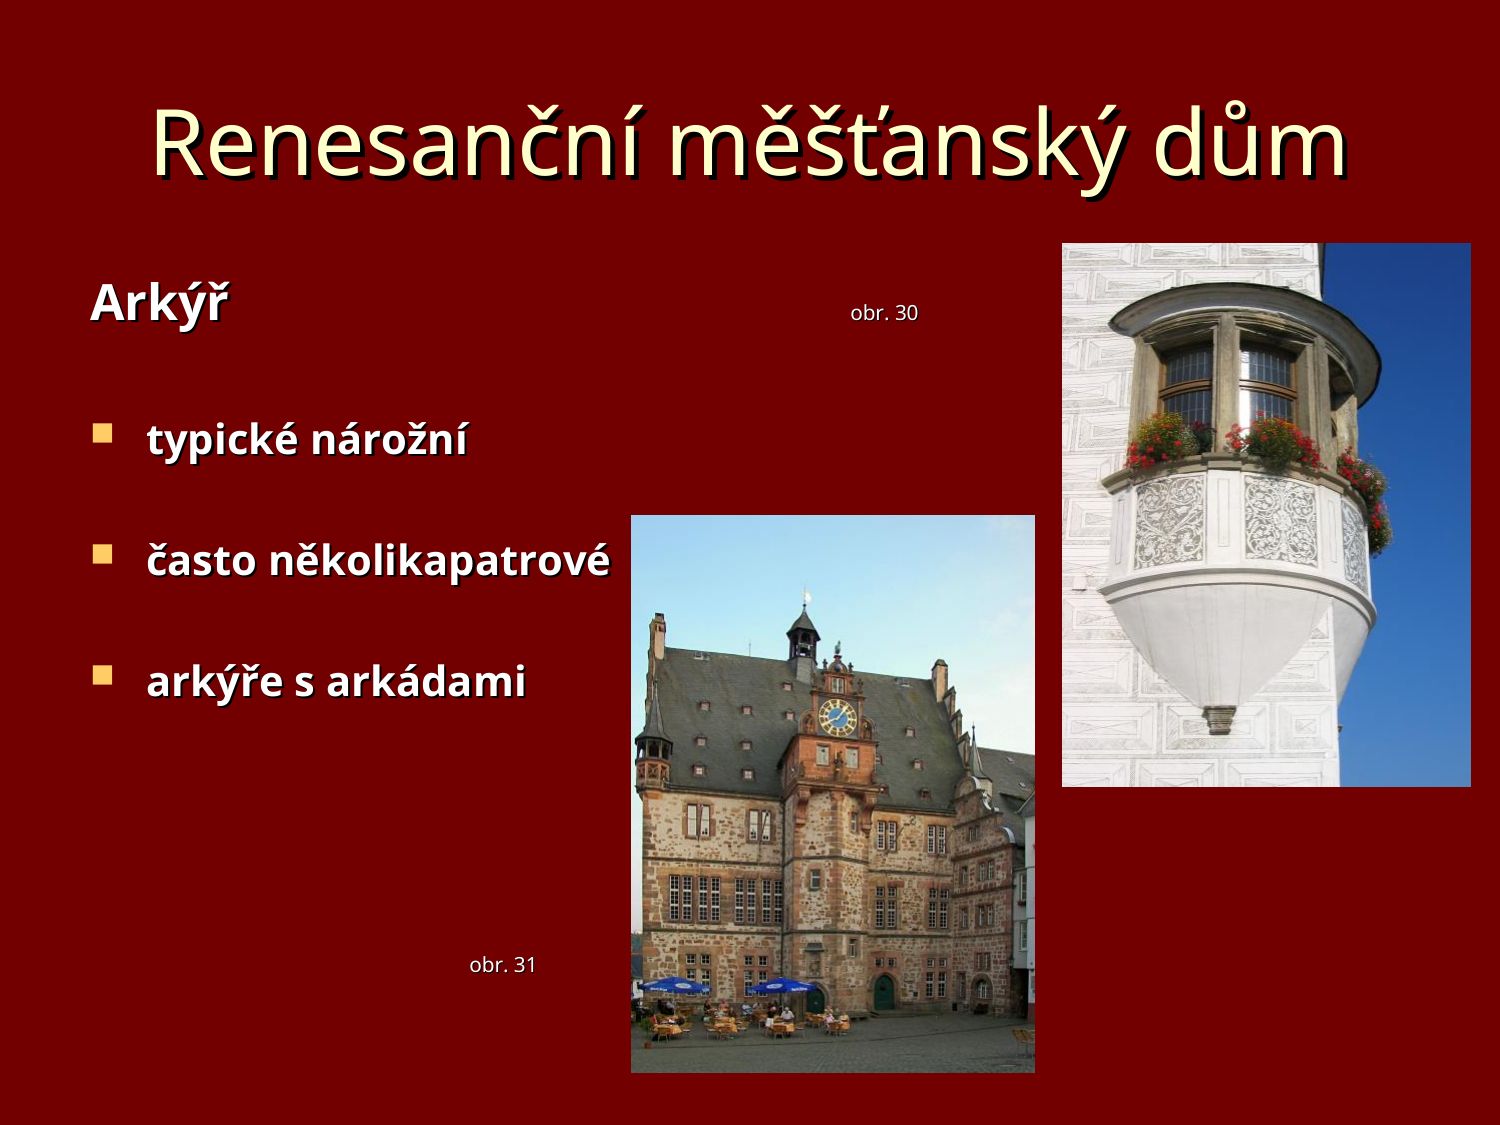

# Renesanční měšťanský dům
Arkýř obr. 30
typické nárožní
často několikapatrové
arkýře s arkádami
 obr. 31